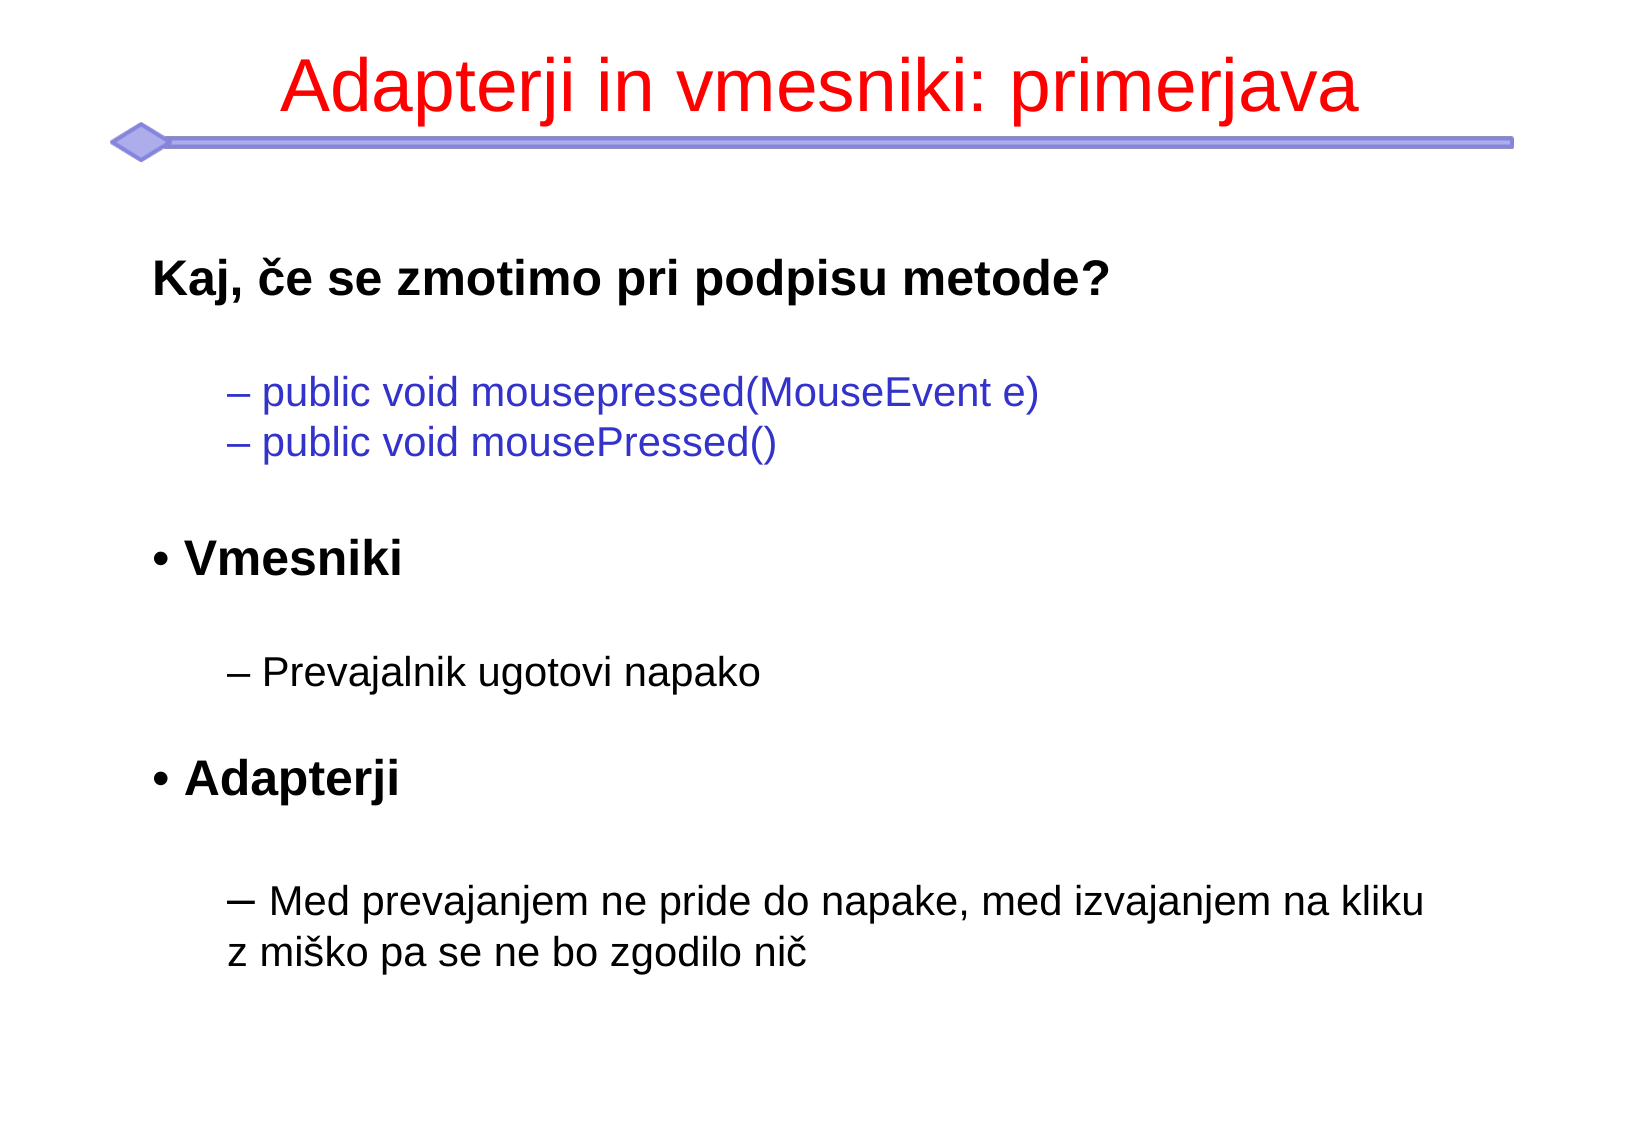

# Adapterji in vmesniki: primerjava
Kaj, če se zmotimo pri podpisu metode?
– public void mousepressed(MouseEvent e)
– public void mousePressed()
• Vmesniki
– Prevajalnik ugotovi napako
• Adapterji
– Med prevajanjem ne pride do napake, med izvajanjem na kliku z miško pa se ne bo zgodilo nič